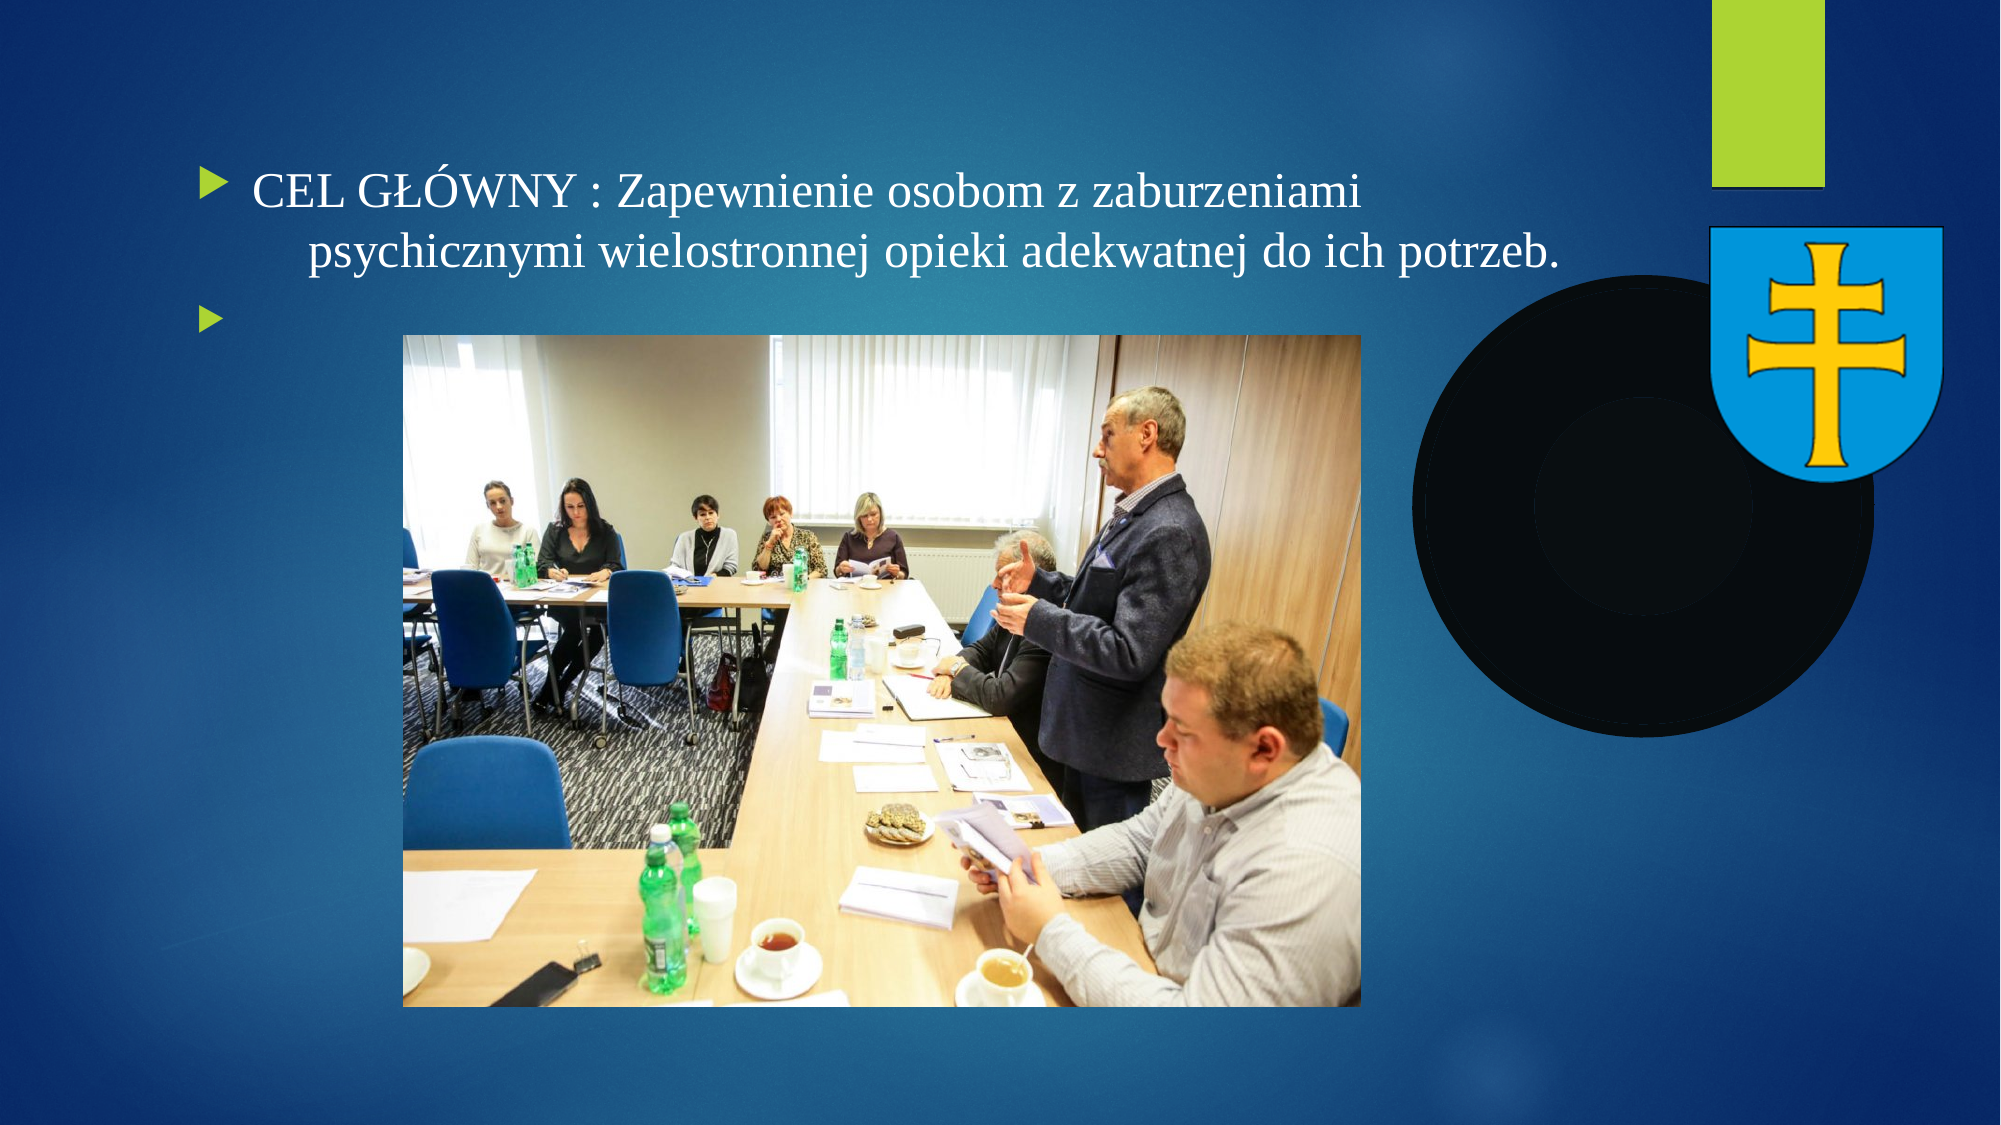

# CEL GŁÓWNY : Zapewnienie osobom z zaburzeniami psychicznymi wielostronnej opieki adekwatnej do ich potrzeb.